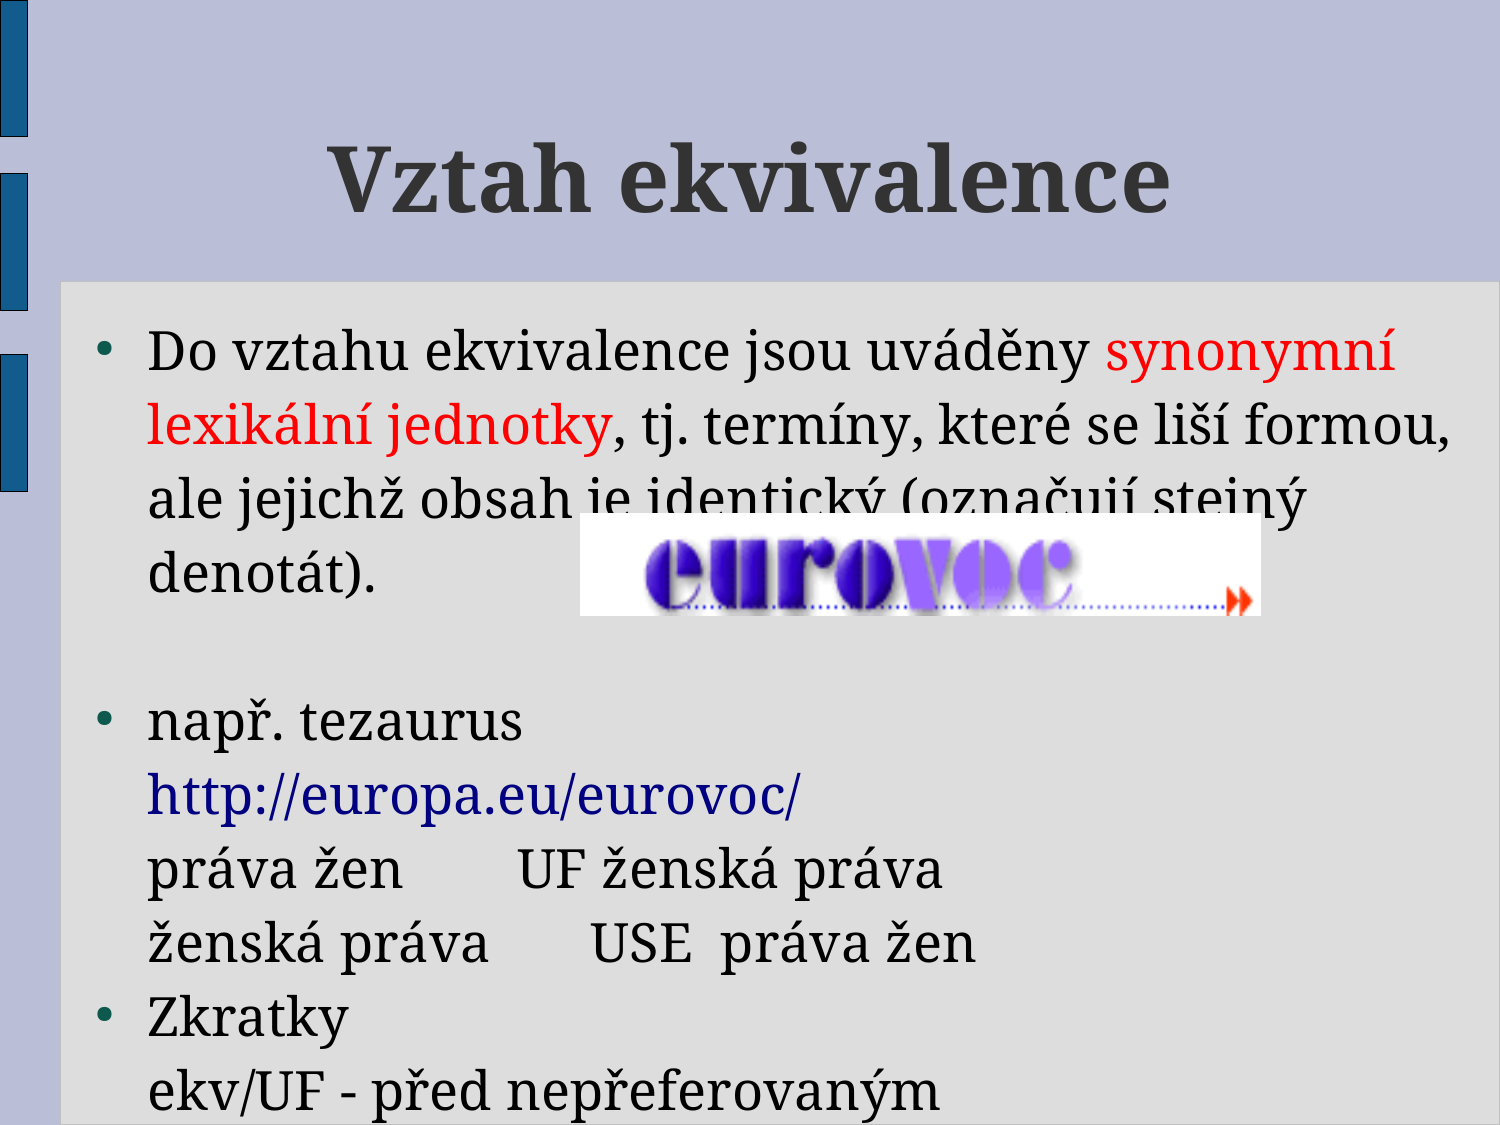

# Vztah ekvivalence
Do vztahu ekvivalence jsou uváděny synonymní lexikální jednotky, tj. termíny, které se liší formou, ale jejichž obsah je identický (označují stejný denotát).
např. tezaurus
http://europa.eu/eurovoc/
práva žen 		UF ženská práva
ženská práva 	USE práva žen
Zkratky
ekv/UF - před nepřeferovaným termínem/nedeskriptorem
viz/USE - před přeferovaným termínem/deskriptorem